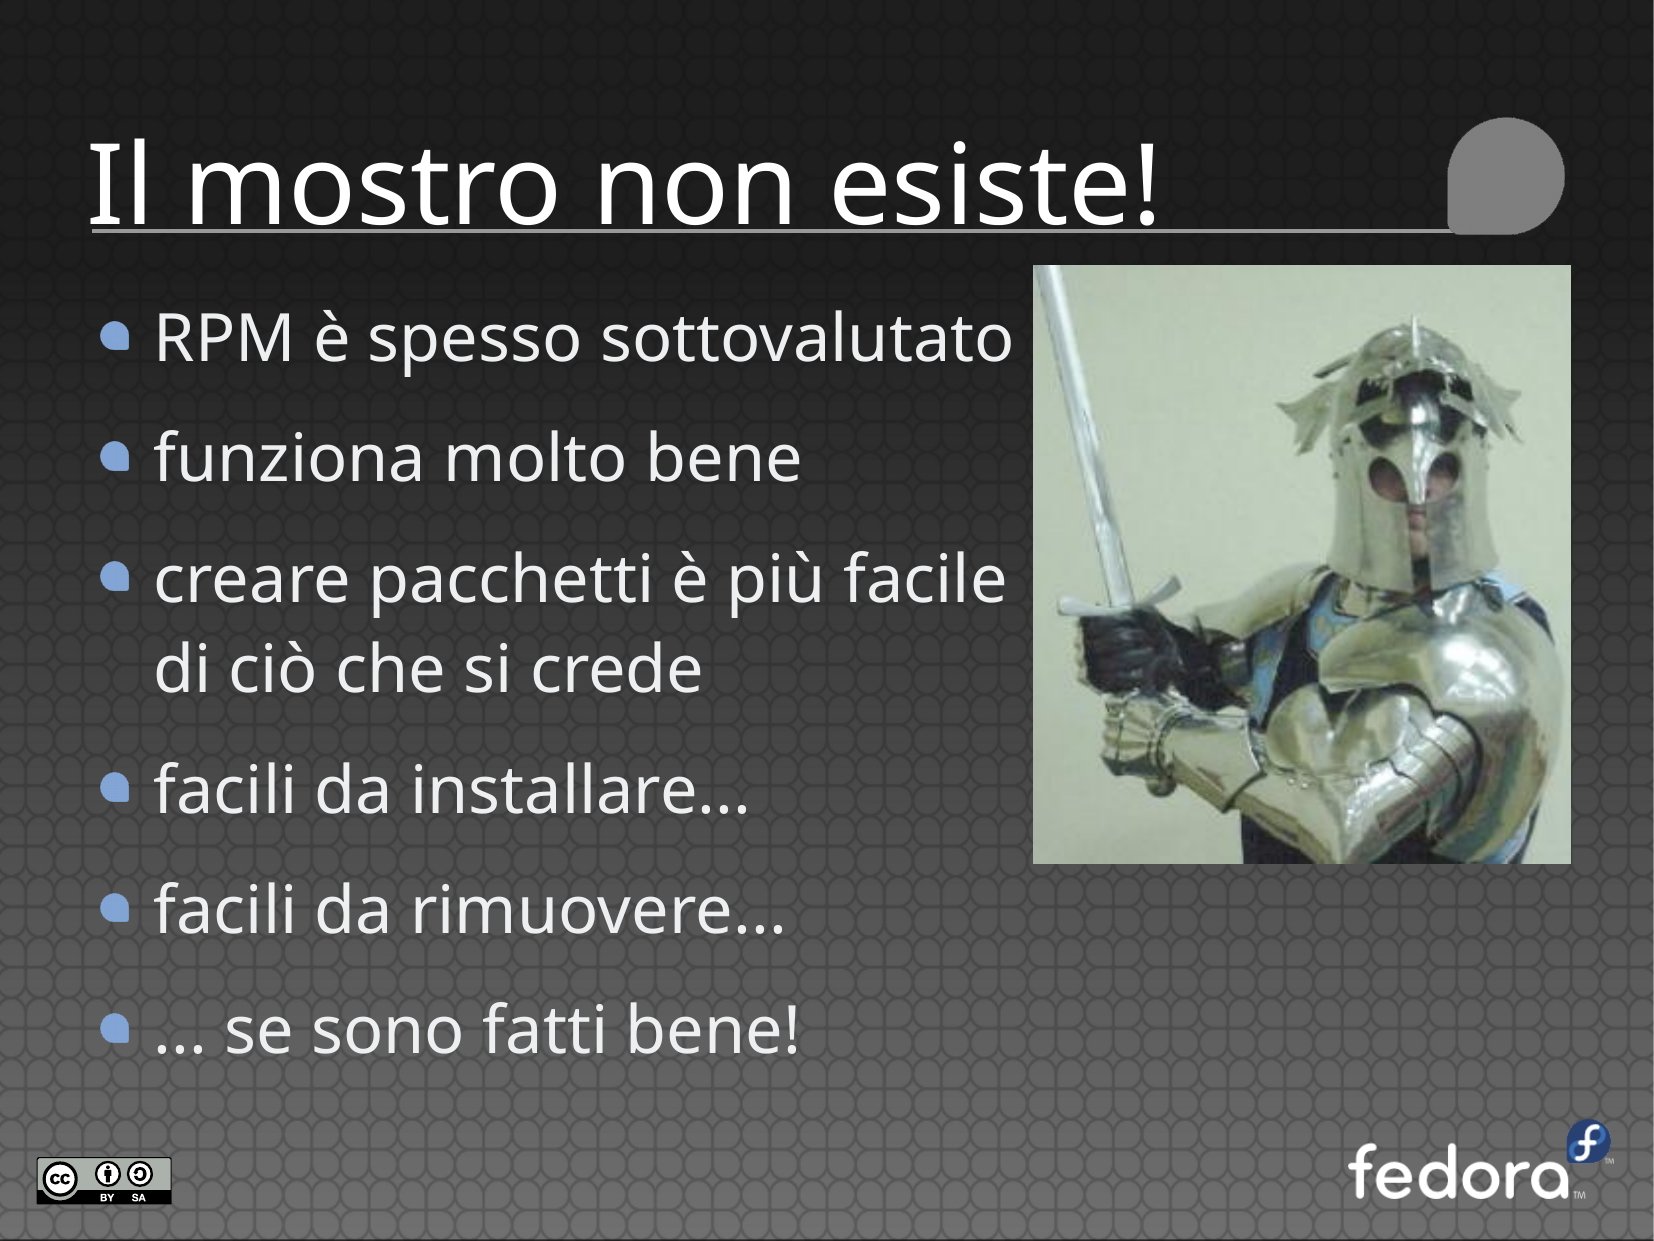

# Il mostro non esiste!
RPM è spesso sottovalutato
funziona molto bene
creare pacchetti è più facile di ciò che si crede
facili da installare...
facili da rimuovere...
... se sono fatti bene!